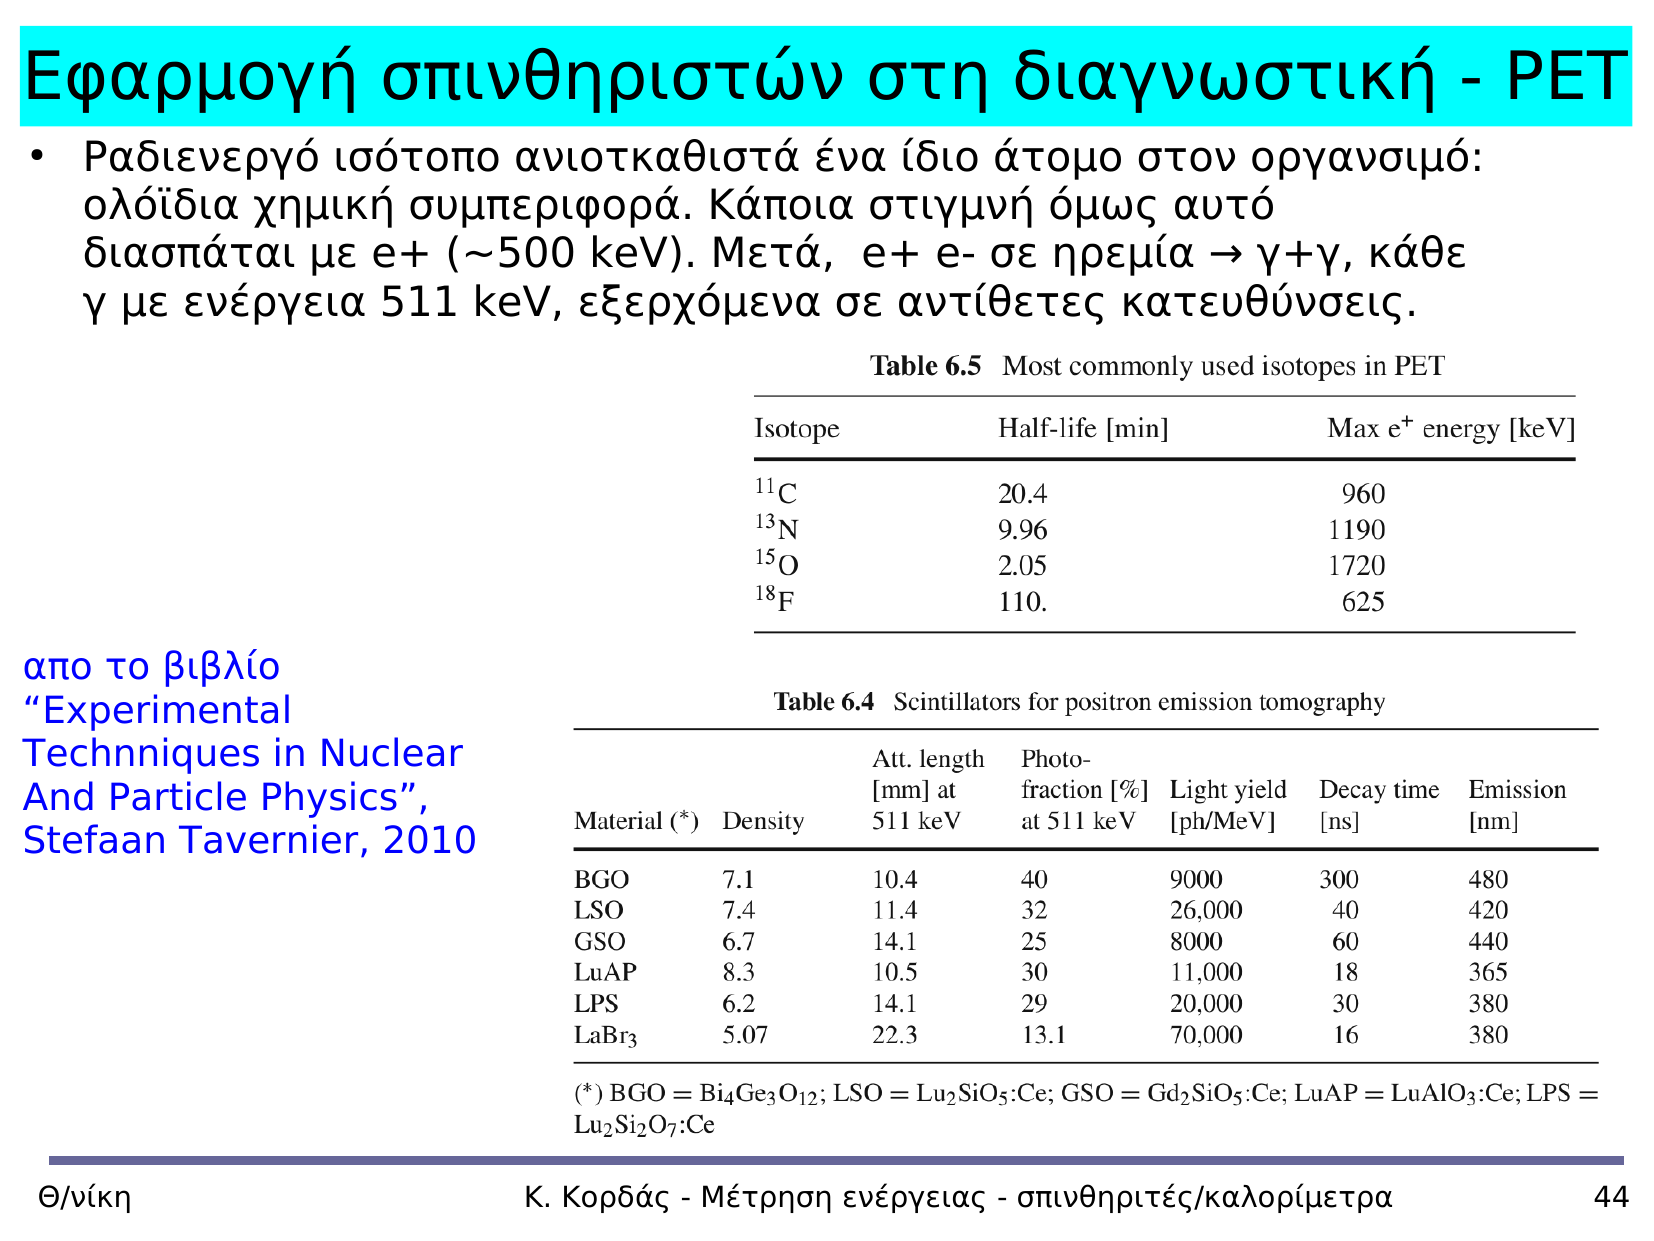

# Εφαρμογή σπινθηριστών στη διαγνωστική - PET
Ραδιενεργό ισότοπο ανιοτκαθιστά ένα ίδιο άτομο στον οργανσιμό: ολόϊδια χημική συμπεριφορά. Κάποια στιγμνή όμως αυτό διασπάται με e+ (~500 keV). Μετά, e+ e- σε ηρεμία → γ+γ, κάθε γ με ενέργεια 511 keV, εξερχόμενα σε αντίθετες κατευθύνσεις.
απο το βιβλίο
“Experimental
Technniques in Nuclear
And Particle Physics”,
Stefaan Tavernier, 2010
Θ/νίκη
Κ. Κορδάς - Μέτρηση ενέργειας - σπινθηριτές/καλορίμετρα
44